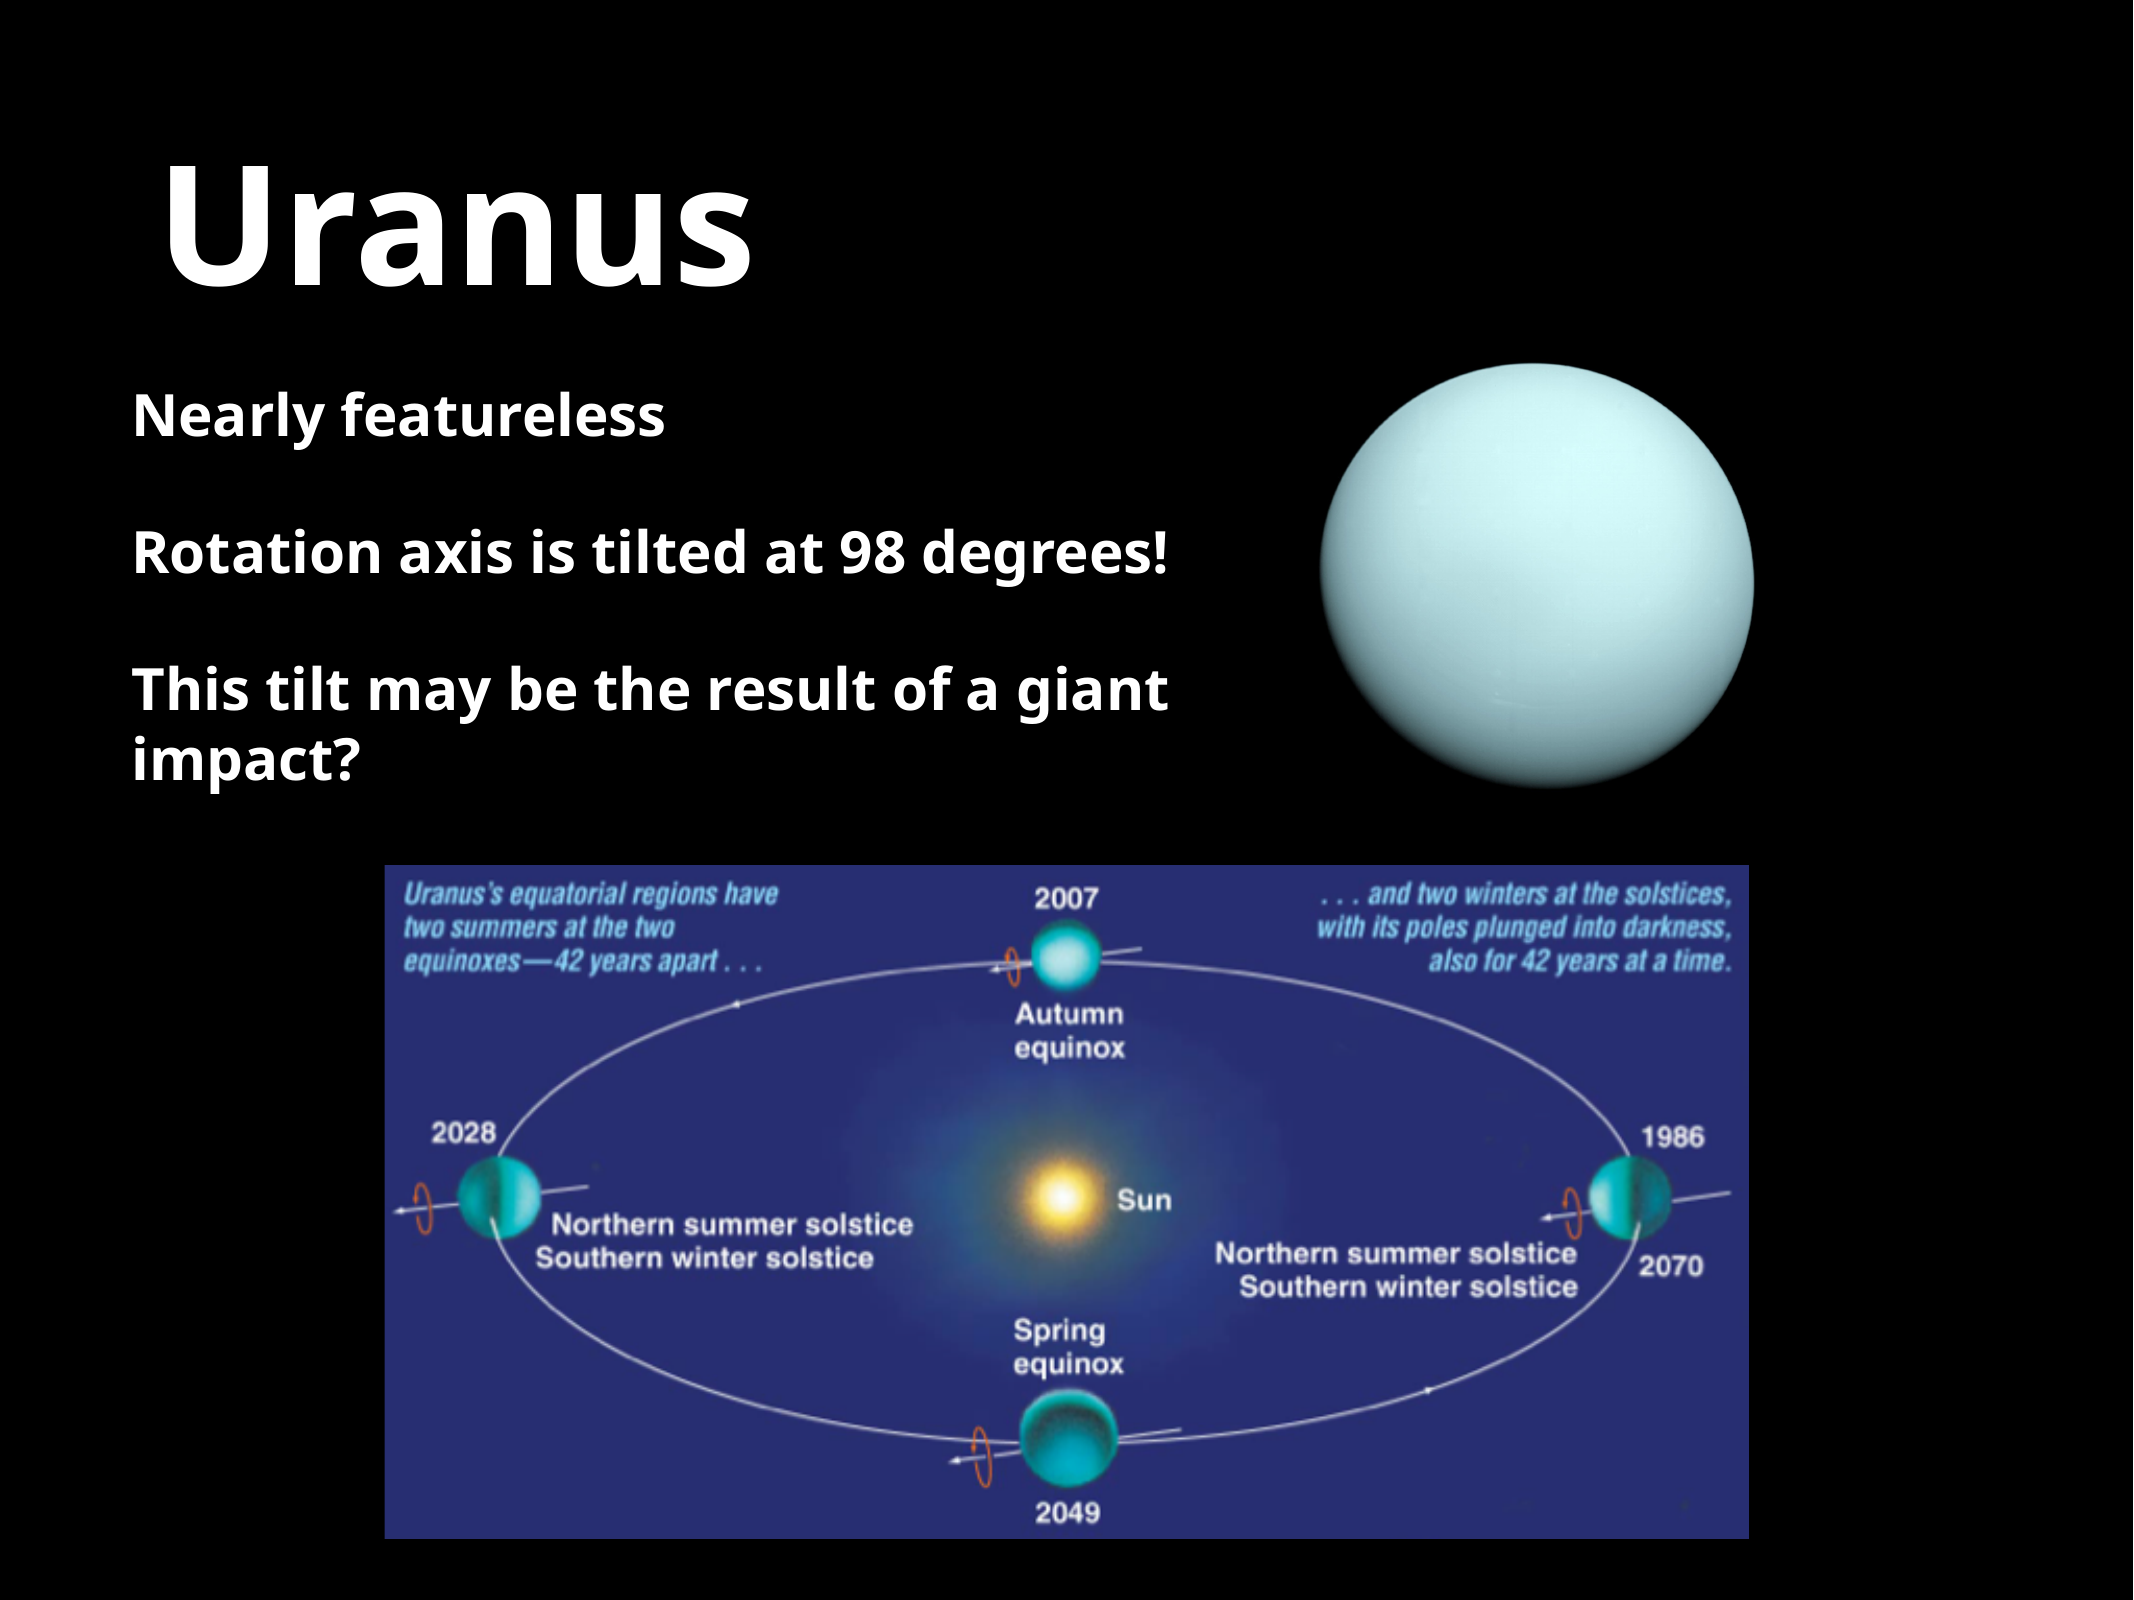

# Uranus
Nearly featureless
Rotation axis is tilted at 98 degrees!
This tilt may be the result of a giant impact?